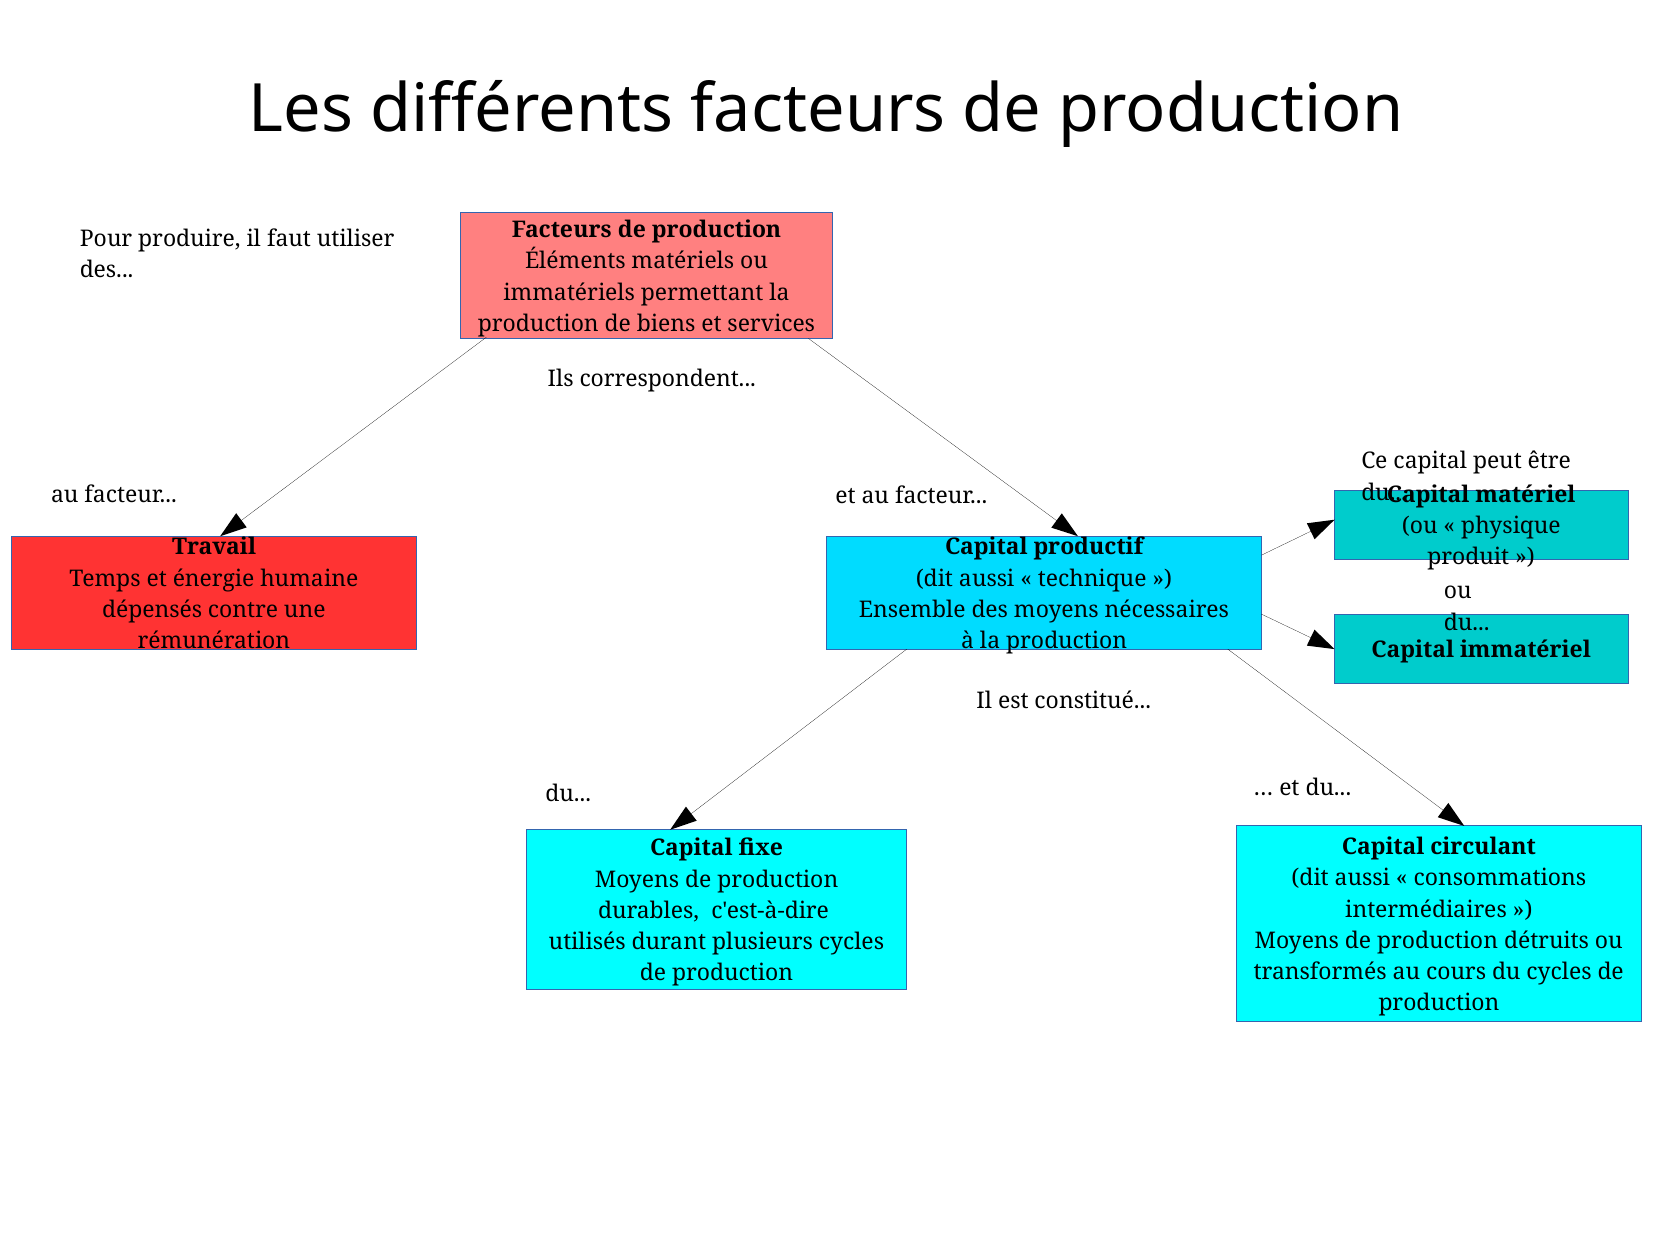

# Les différents facteurs de production
Facteurs de production
Éléments matériels ou immatériels permettant la production de biens et services
Pour produire, il faut utiliser des...
Ils correspondent...
Ce capital peut être du...
au facteur...
et au facteur...
Capital matériel
(ou « physique produit »)
Travail
Temps et énergie humaine dépensés contre une rémunération
Capital productif
(dit aussi « technique »)
Ensemble des moyens nécessaires
à la production
ou du...
Capital immatériel
Il est constitué...
… et du...
du...
Capital circulant
(dit aussi « consommations intermédiaires »)
Moyens de production détruits ou transformés au cours du cycles de production
Capital fixe
Moyens de production durables, c'est-à-dire
utilisés durant plusieurs cycles de production